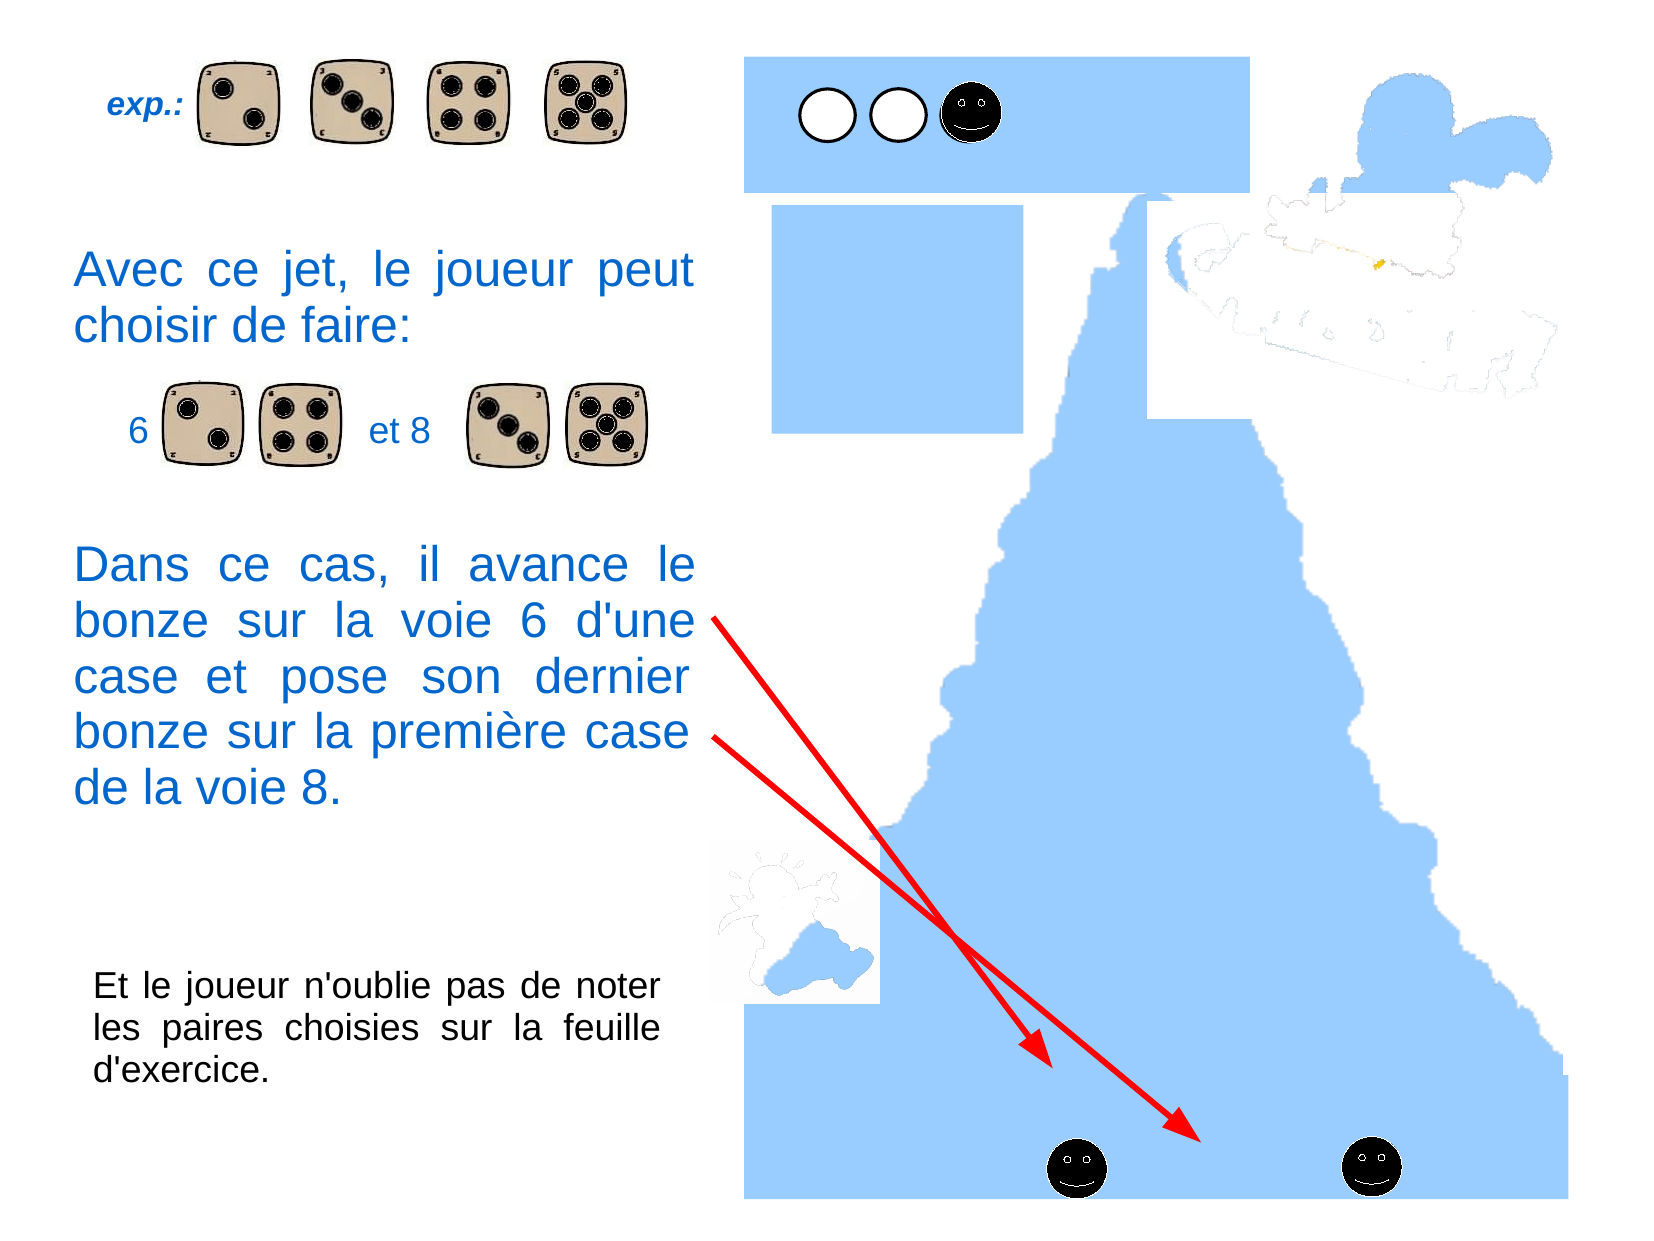

exp.:
Avec ce jet, le joueur peut choisir de faire:
6 et 8
Dans ce cas, il avance le bonze sur la voie 6 d'une case
 et pose son dernier bonze sur la première case de la voie 8.
Et le joueur n'oublie pas de noter les paires choisies sur la feuille d'exercice.